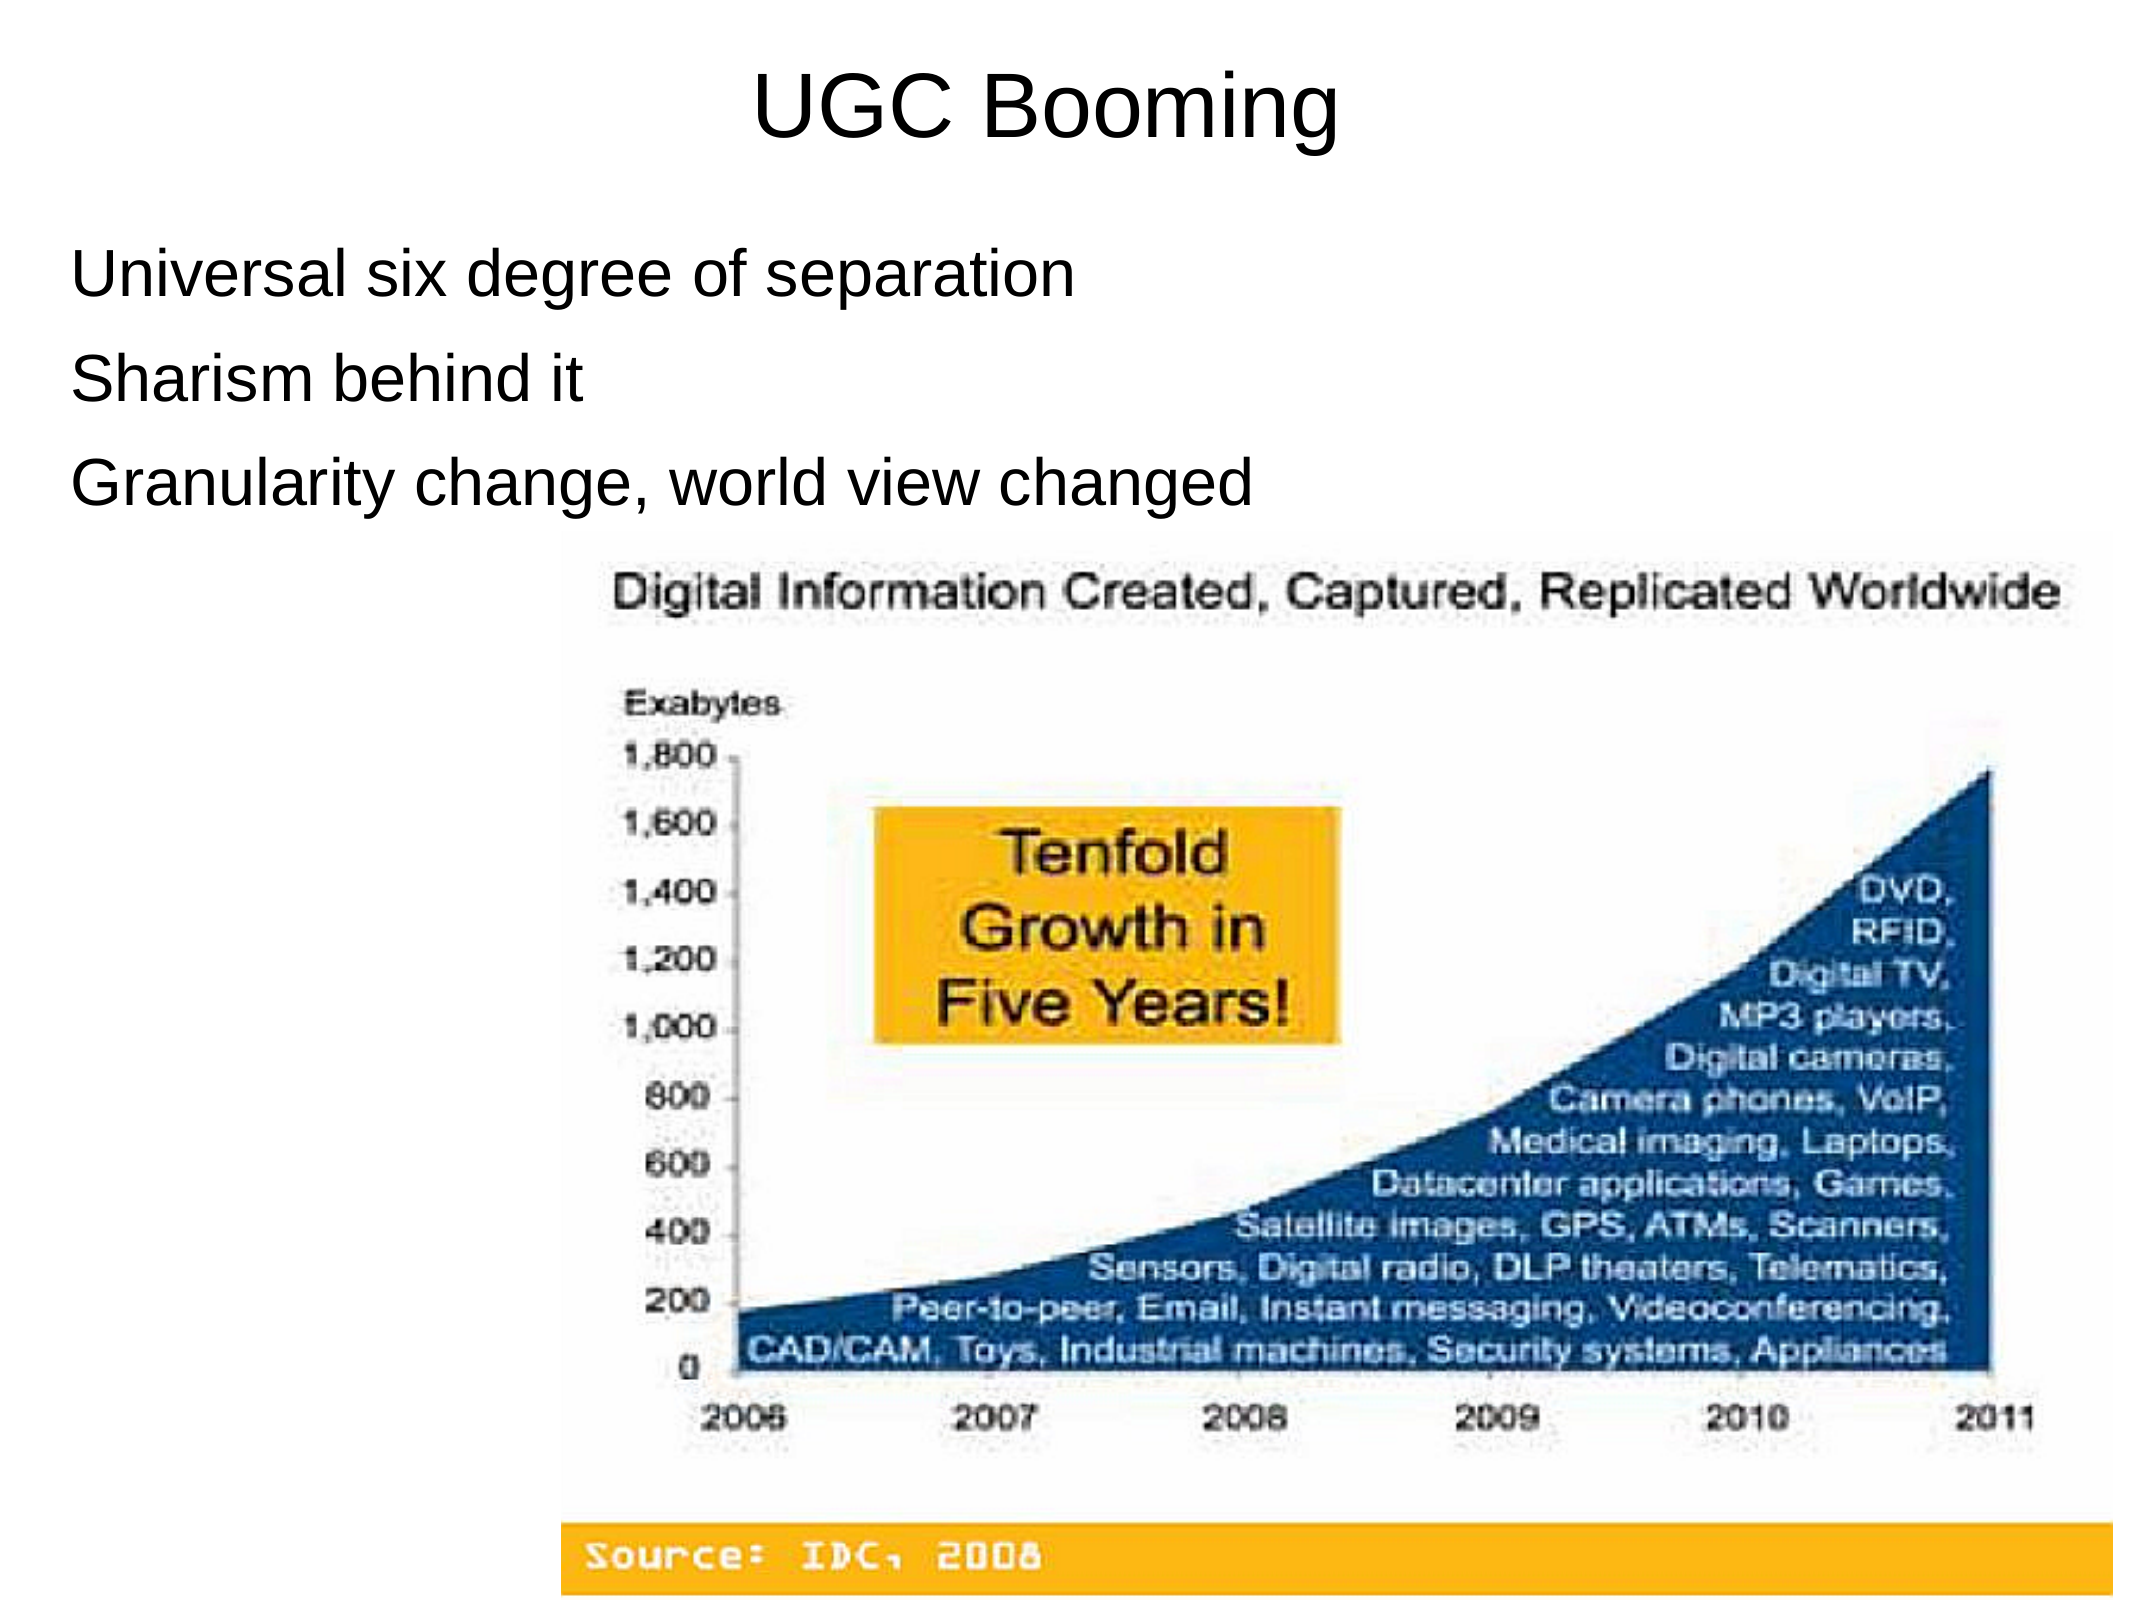

# UGC Booming
Universal six degree of separation
Sharism behind it
Granularity change, world view changed